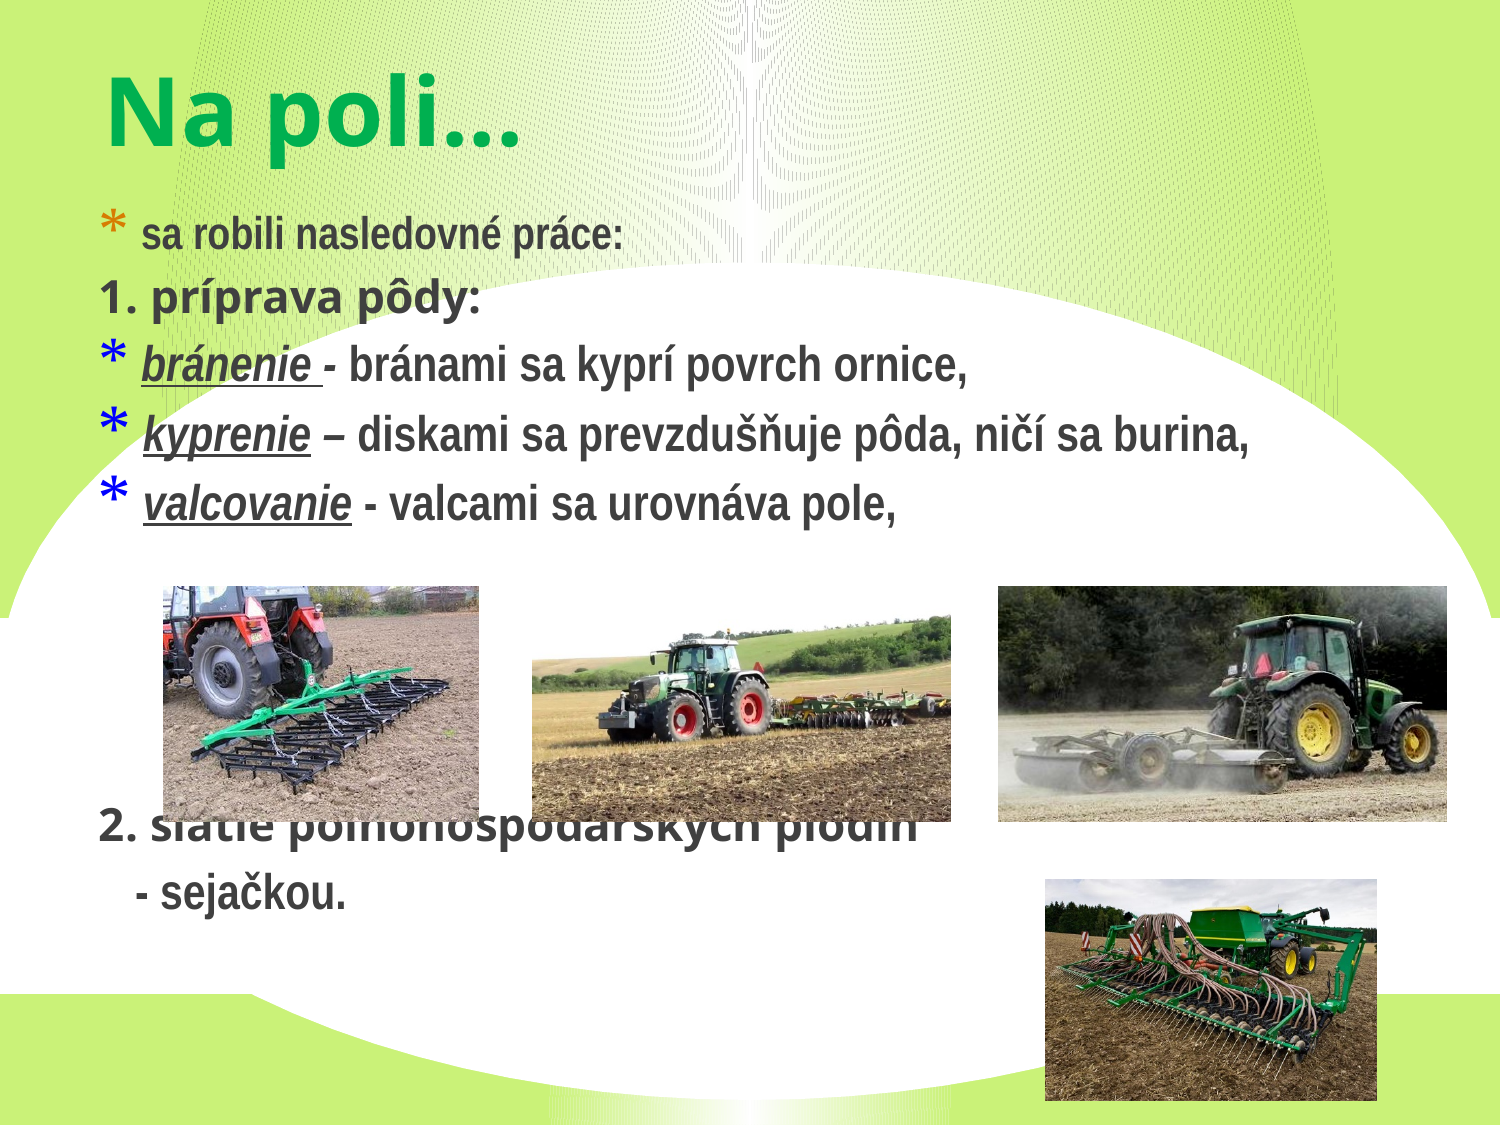

# Na poli...
 sa robili nasledovné práce:
1. príprava pôdy:
 bránenie - bránami sa kyprí povrch ornice,
 kyprenie – diskami sa prevzdušňuje pôda, ničí sa burina,
 valcovanie - valcami sa urovnáva pole,
2. siatie poľnohospodárskych plodín
 - sejačkou.